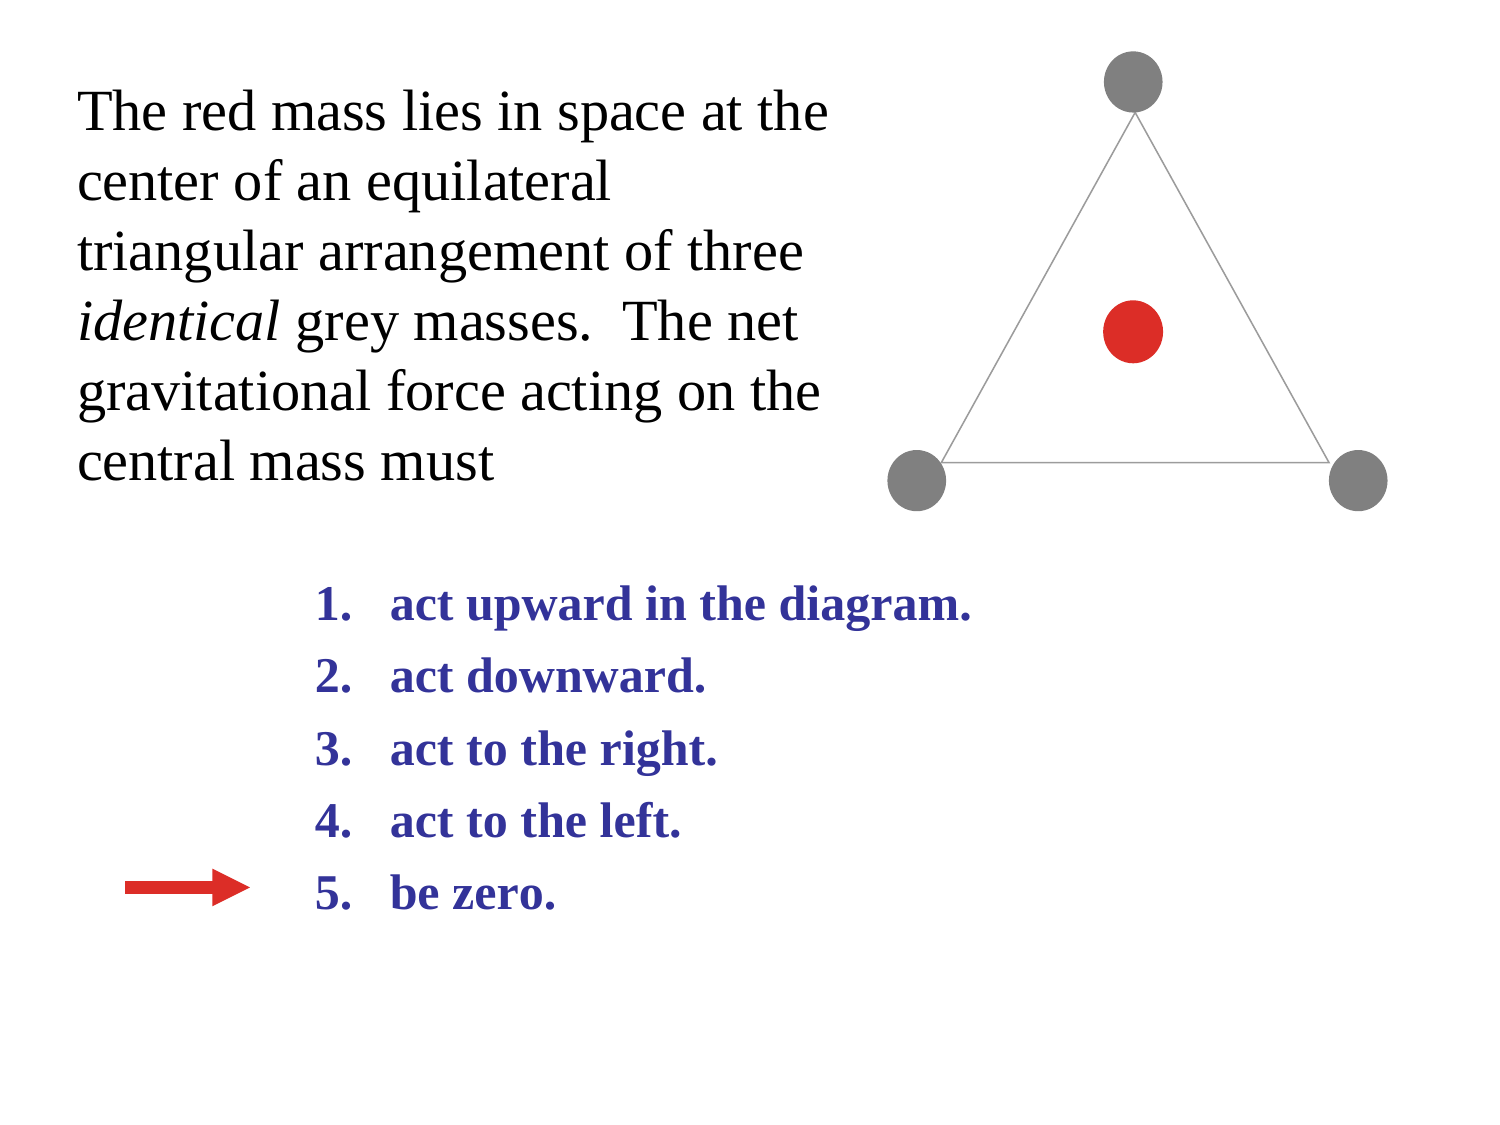

The red mass lies in space at the center of an equilateral triangular arrangement of three identical grey masses. The net gravitational force acting on the central mass must
act upward in the diagram.
act downward.
act to the right.
act to the left.
be zero.